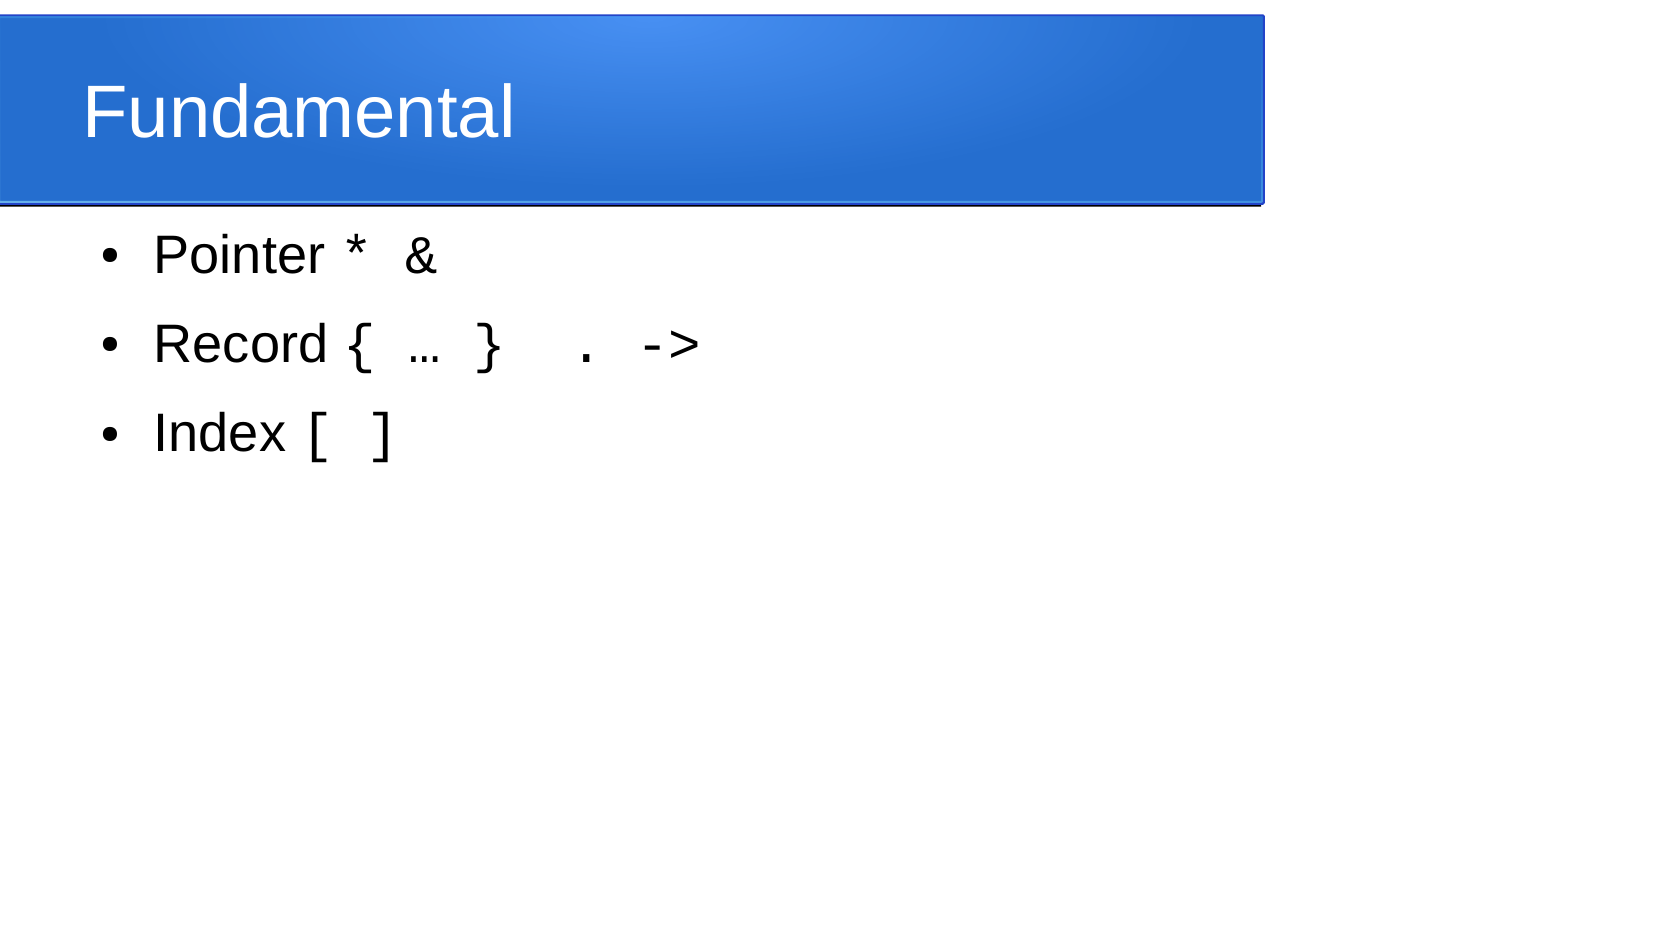

# Fundamental
Pointer * &
Record { … } . ->
Index [ ]